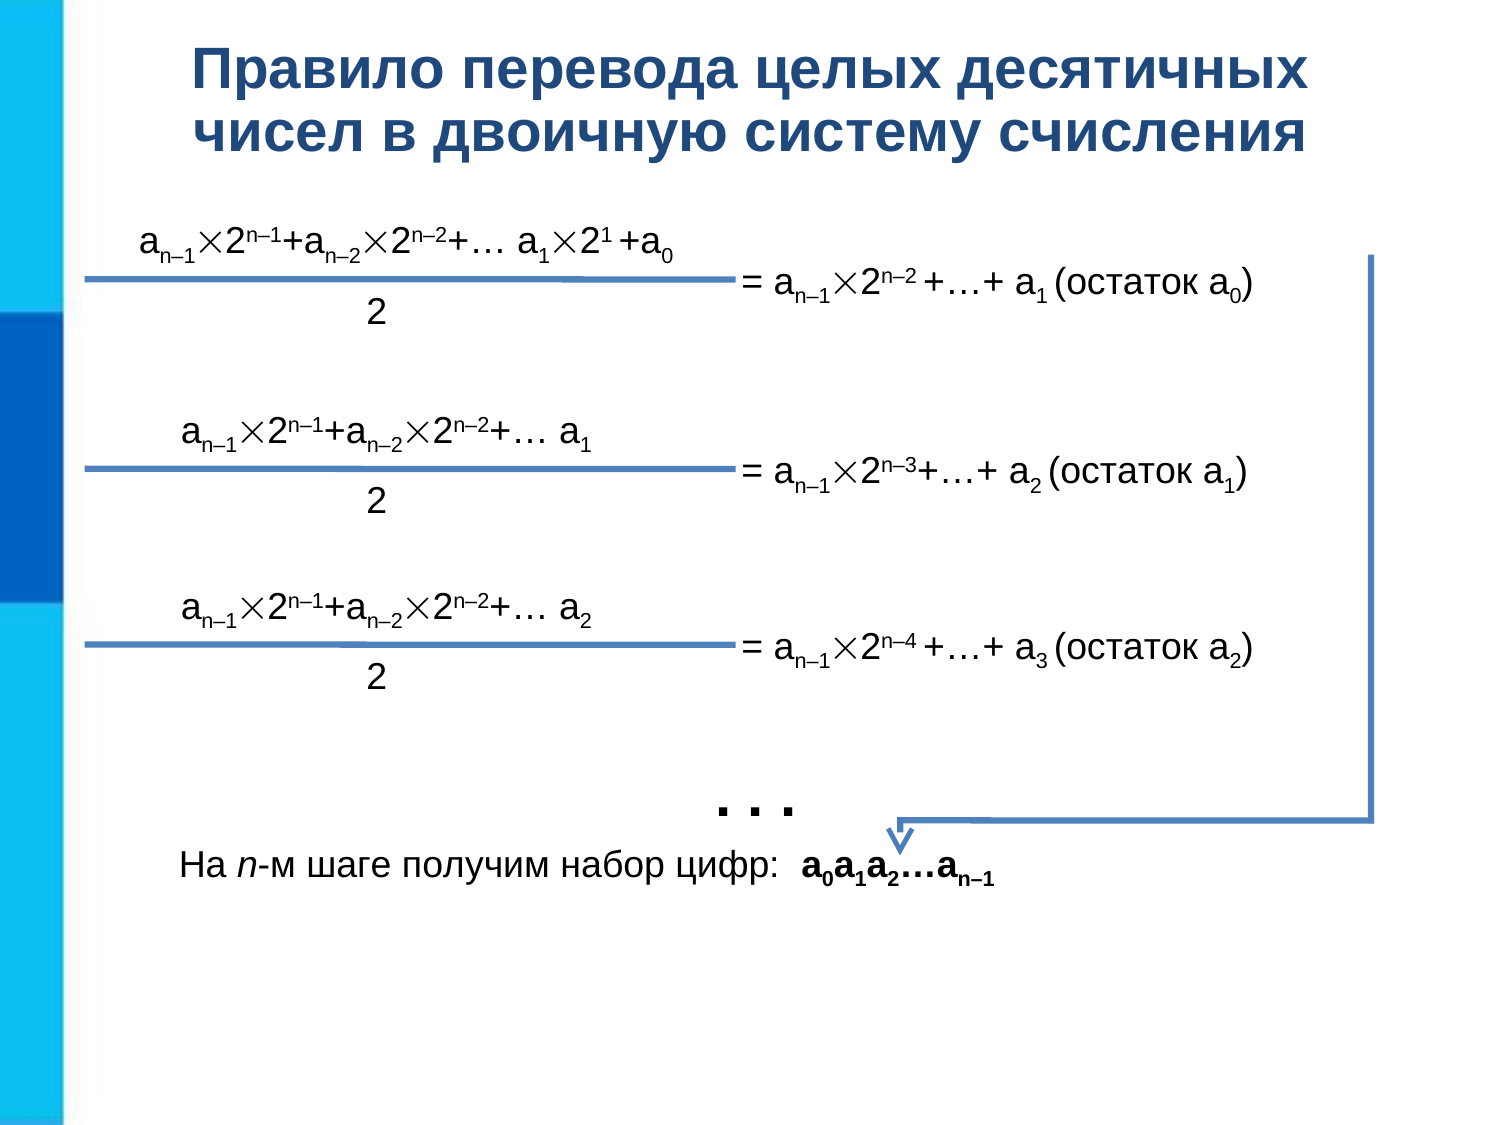

Правило перевода целых десятичных чисел в двоичную систему счисления
 an–12n–1+an–22n–2+… a121 +a0
= an–12n–2 +…+ a1 (остаток a0)
2
 an–12n–1+an–22n–2+… a1
= an–12n–3+…+ a2 (остаток a1)
2
 an–12n–1+an–22n–2+… a2
= an–12n–4 +…+ a3 (остаток a2)
2
. . .
На n-м шаге получим набор цифр: a0a1a2…an–1